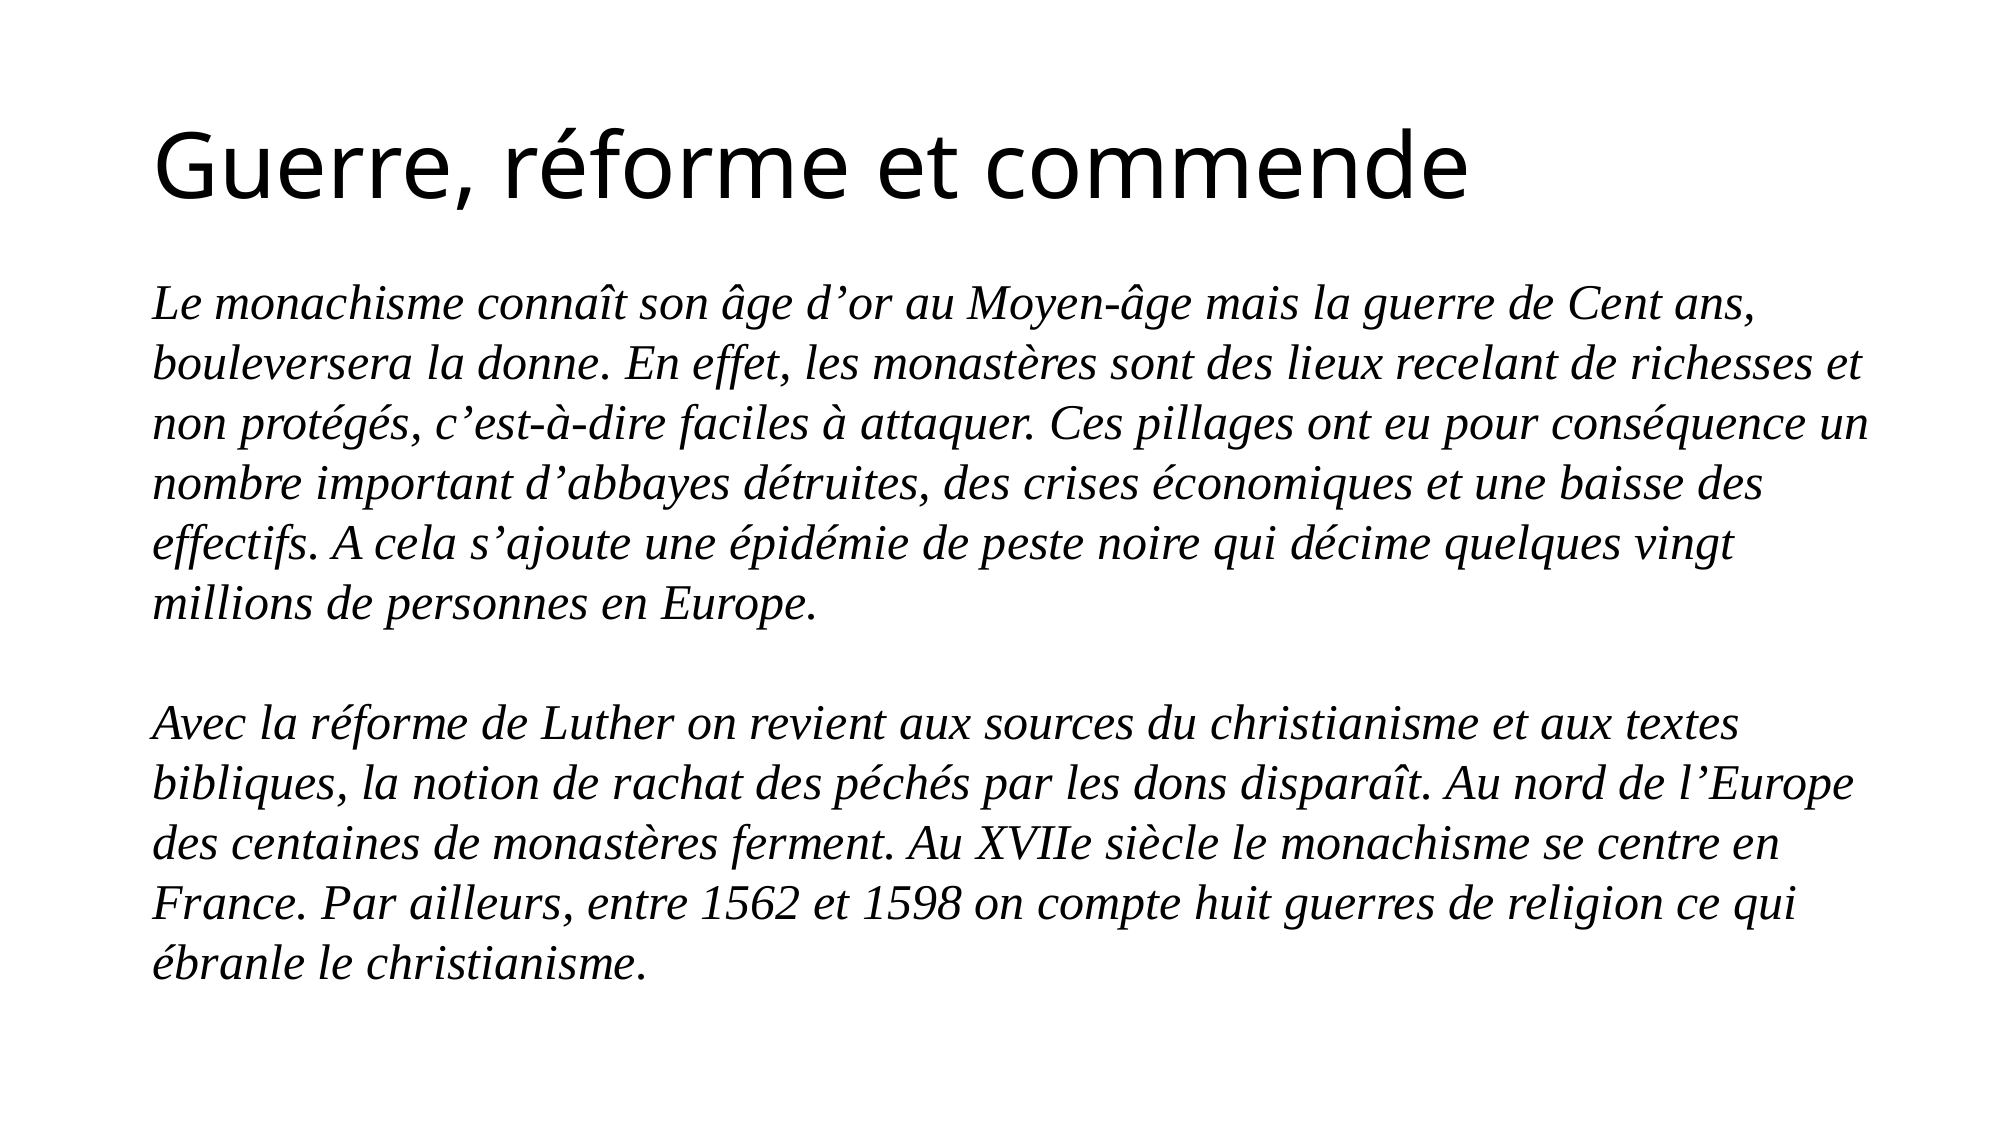

# Guerre, réforme et commende
Le monachisme connaît son âge d’or au Moyen-âge mais la guerre de Cent ans, bouleversera la donne. En effet, les monastères sont des lieux recelant de richesses et non protégés, c’est-à-dire faciles à attaquer. Ces pillages ont eu pour conséquence un nombre important d’abbayes détruites, des crises économiques et une baisse des effectifs. A cela s’ajoute une épidémie de peste noire qui décime quelques vingt millions de personnes en Europe.
Avec la réforme de Luther on revient aux sources du christianisme et aux textes bibliques, la notion de rachat des péchés par les dons disparaît. Au nord de l’Europe des centaines de monastères ferment. Au XVIIe siècle le monachisme se centre en France. Par ailleurs, entre 1562 et 1598 on compte huit guerres de religion ce qui ébranle le christianisme.